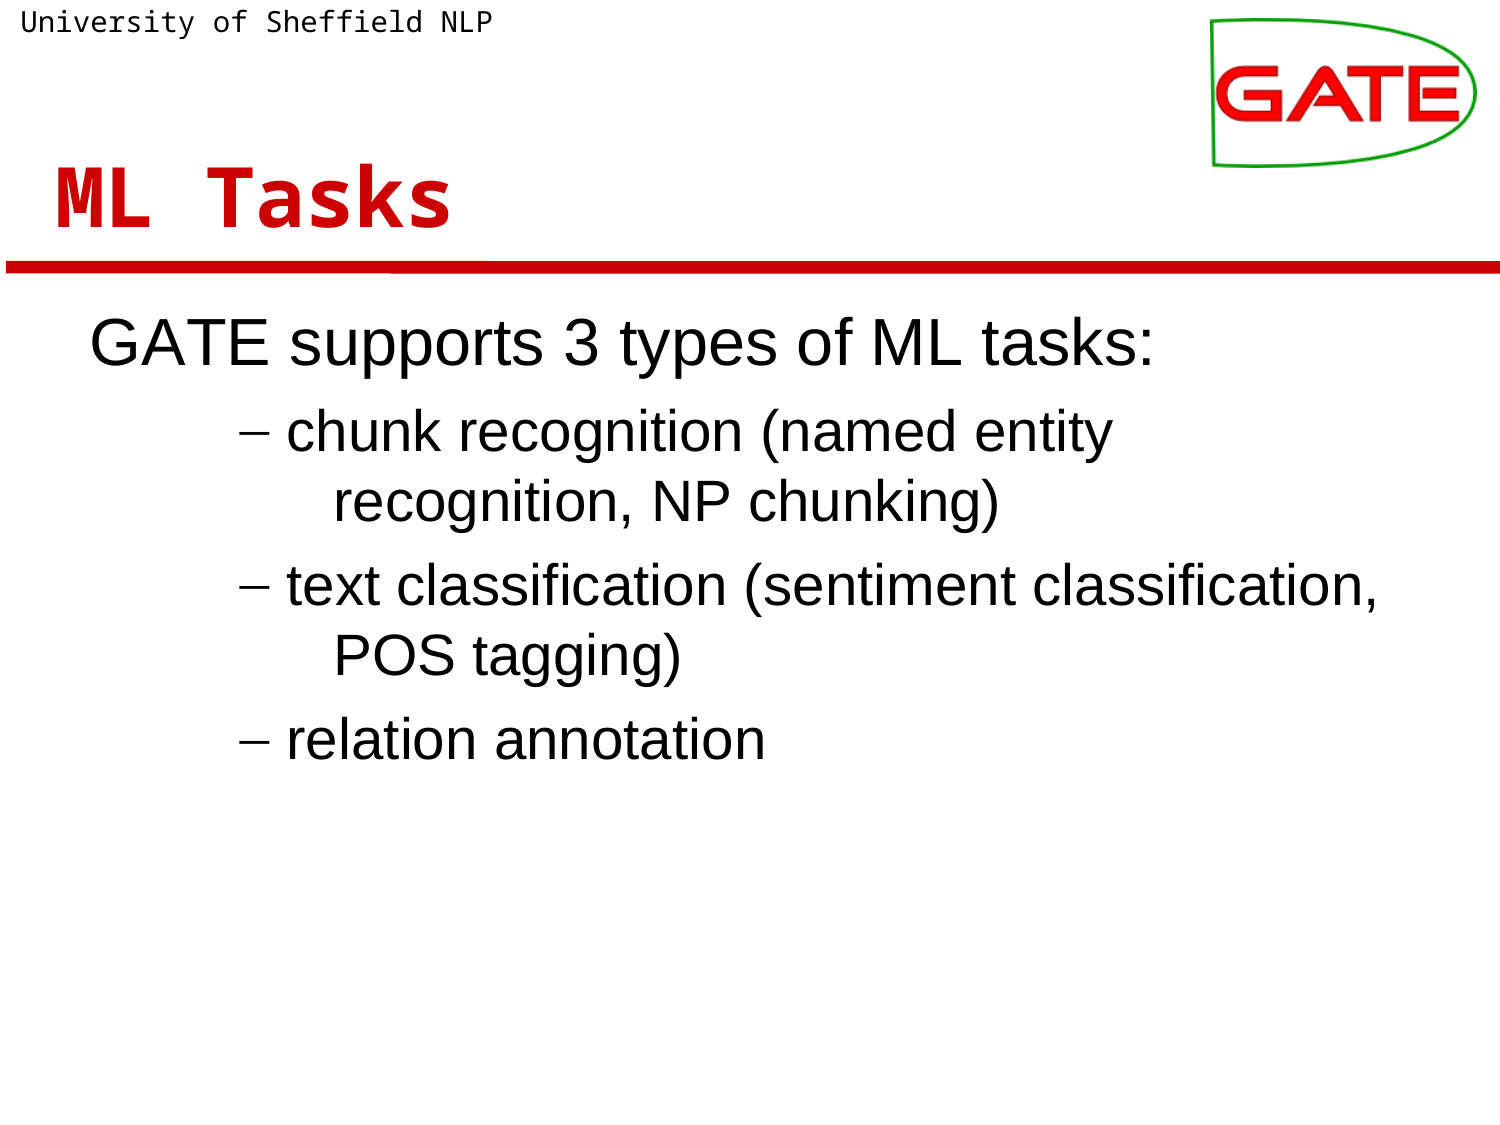

# ML Tasks
GATE supports 3 types of ML tasks:
chunk recognition (named entity recognition, NP chunking)
text classification (sentiment classification, POS tagging)
relation annotation